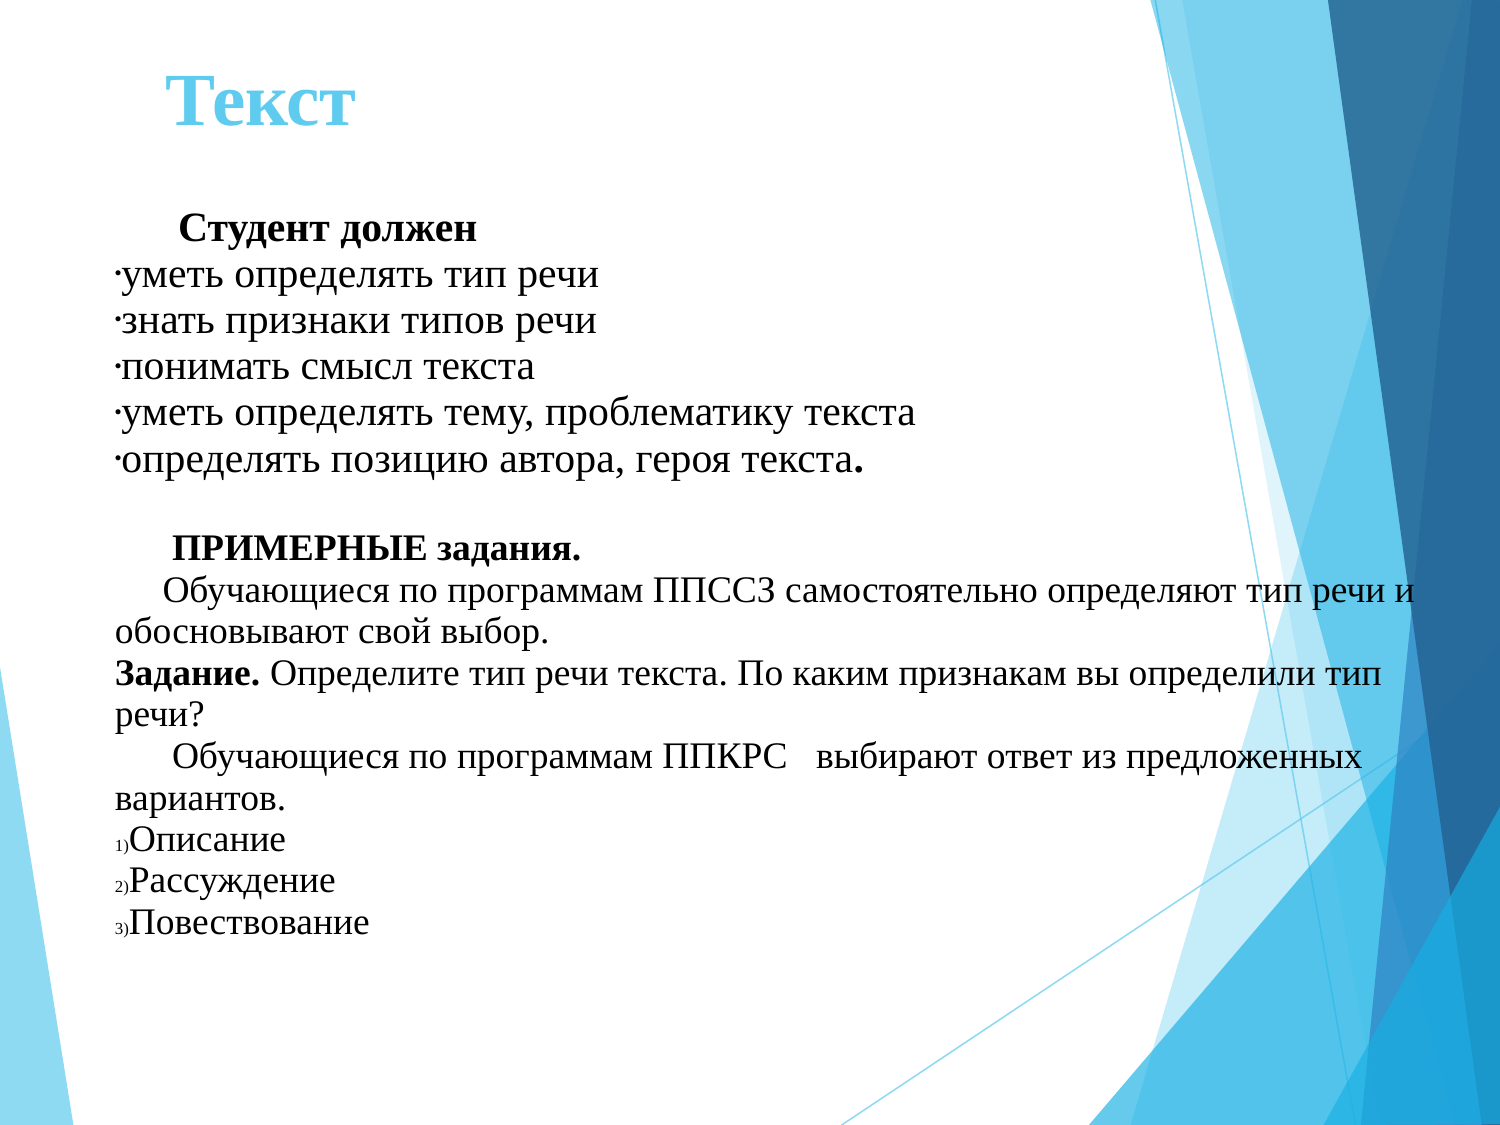

# Текст
 Студент должен
уметь определять тип речи
знать признаки типов речи
понимать смысл текста
уметь определять тему, проблематику текста
определять позицию автора, героя текста.
 ПРИМЕРНЫЕ задания.
 Обучающиеся по программам ППССЗ самостоятельно определяют тип речи и обосновывают свой выбор.
Задание. Определите тип речи текста. По каким признакам вы определили тип речи?
 Обучающиеся по программам ППКРС выбирают ответ из предложенных вариантов.
Описание
Рассуждение
Повествование